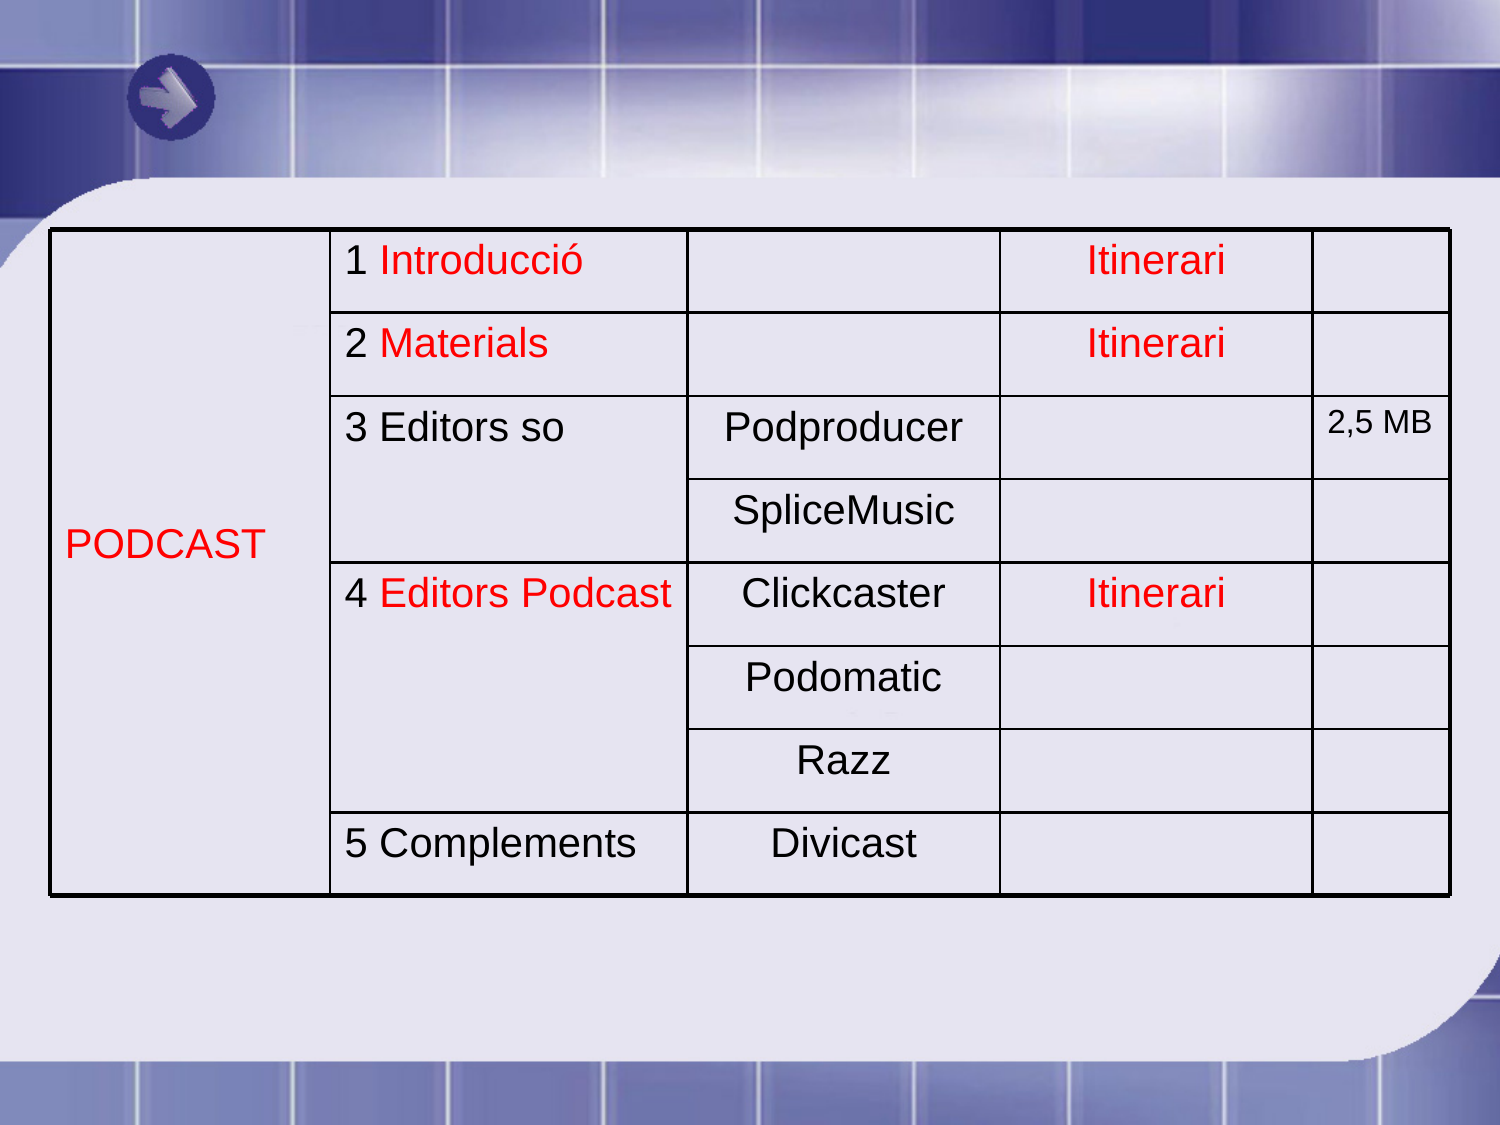

PODCAST
1 Introducció
Itinerari
2 Materials
Itinerari
3 Editors so
Podproducer
2,5 MB
SpliceMusic
4 Editors Podcast
Clickcaster
Itinerari
Podomatic
Razz
5 Complements
Divicast